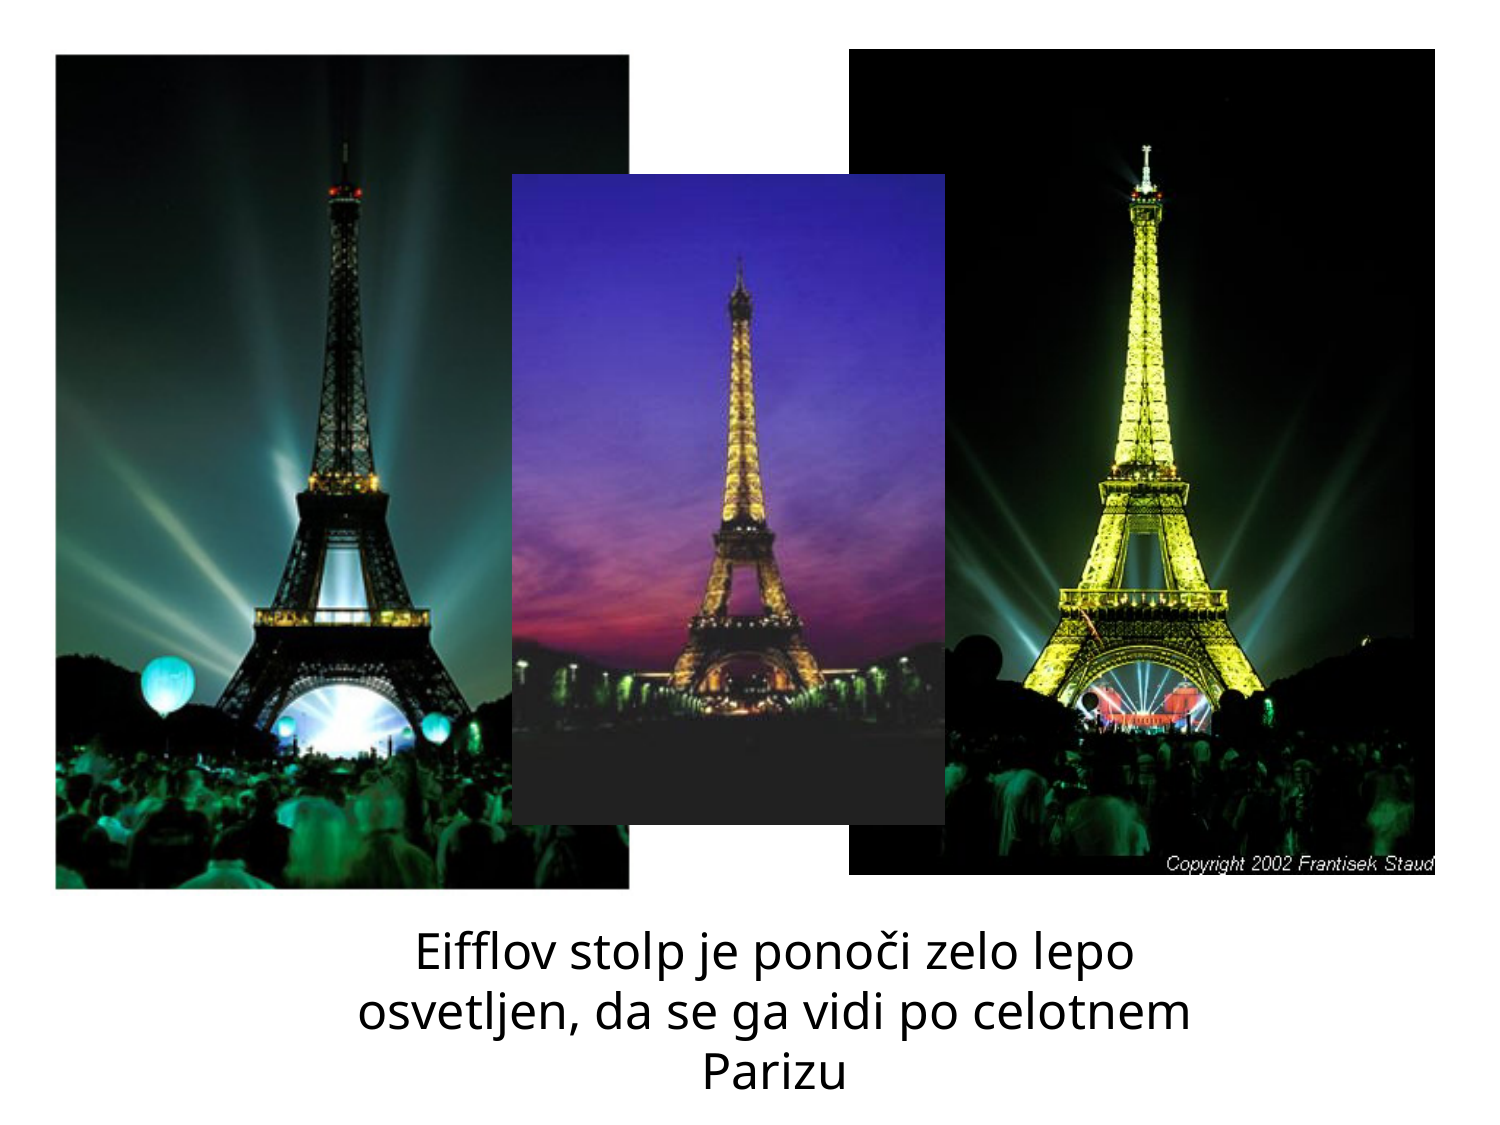

Eifflov stolp je ponoči zelo lepo osvetljen, da se ga vidi po celotnem Parizu